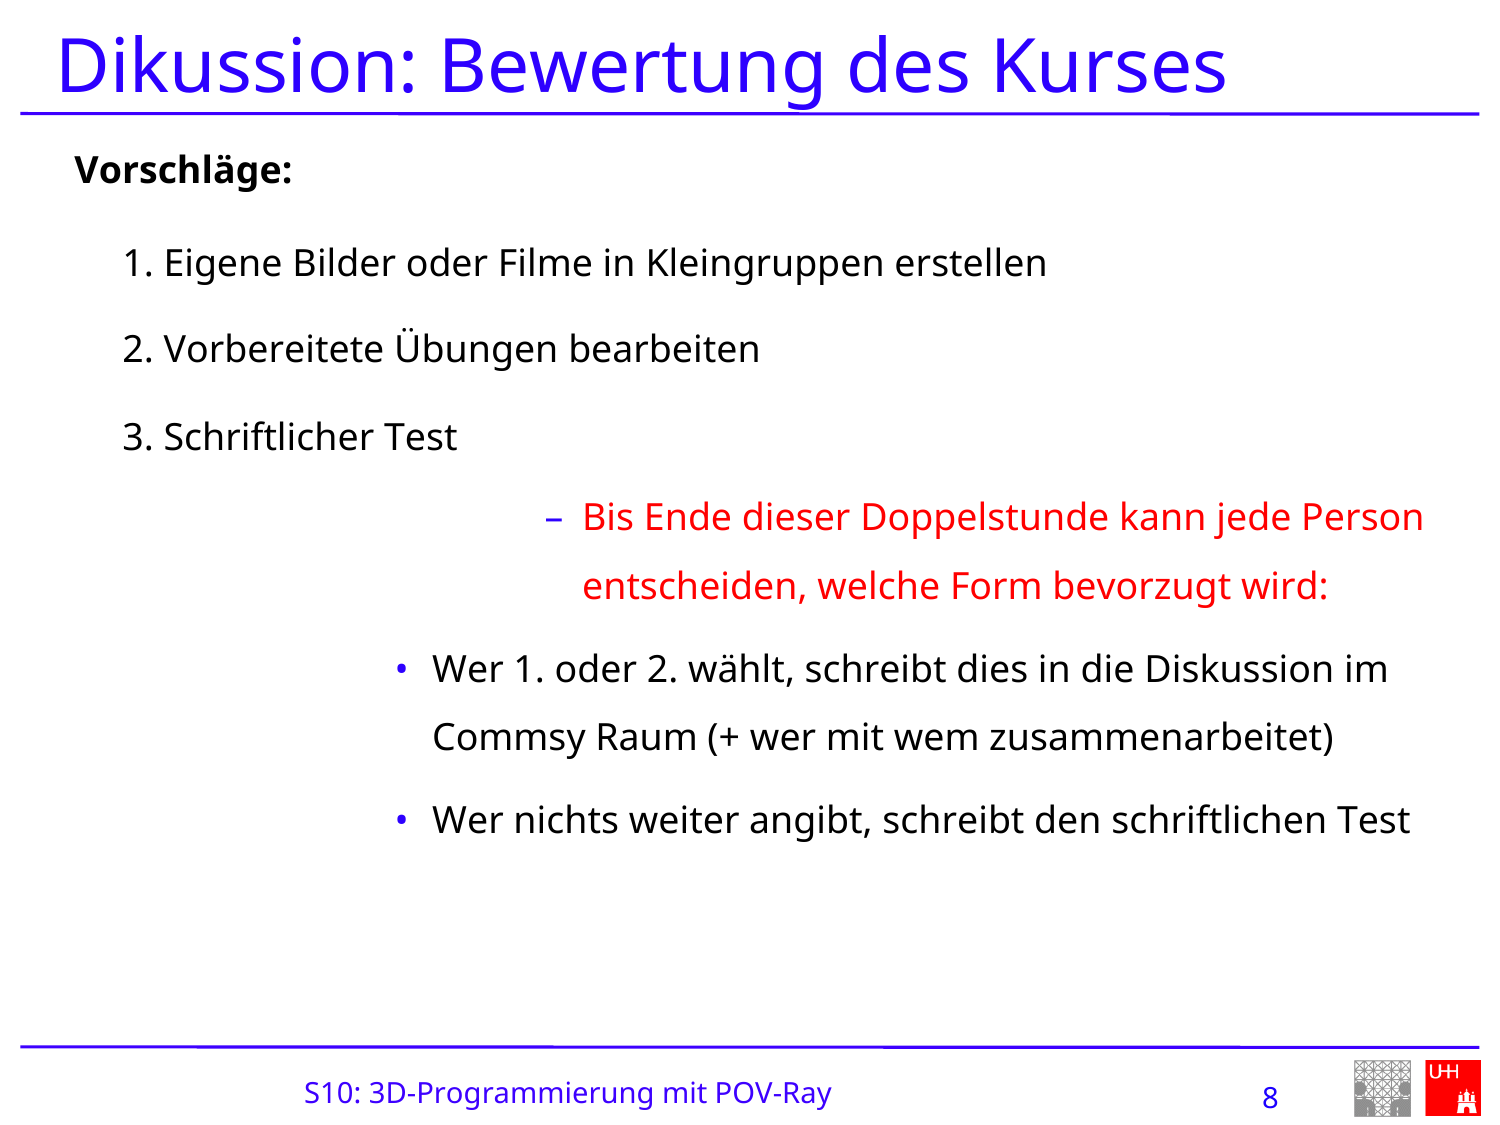

# Dikussion: Bewertung des Kurses
Vorschläge:
1. Eigene Bilder oder Filme in Kleingruppen erstellen
2. Vorbereitete Übungen bearbeiten
3. Schriftlicher Test
Bis Ende dieser Doppelstunde kann jede Person entscheiden, welche Form bevorzugt wird:
Wer 1. oder 2. wählt, schreibt dies in die Diskussion im Commsy Raum (+ wer mit wem zusammenarbeitet)
Wer nichts weiter angibt, schreibt den schriftlichen Test
8